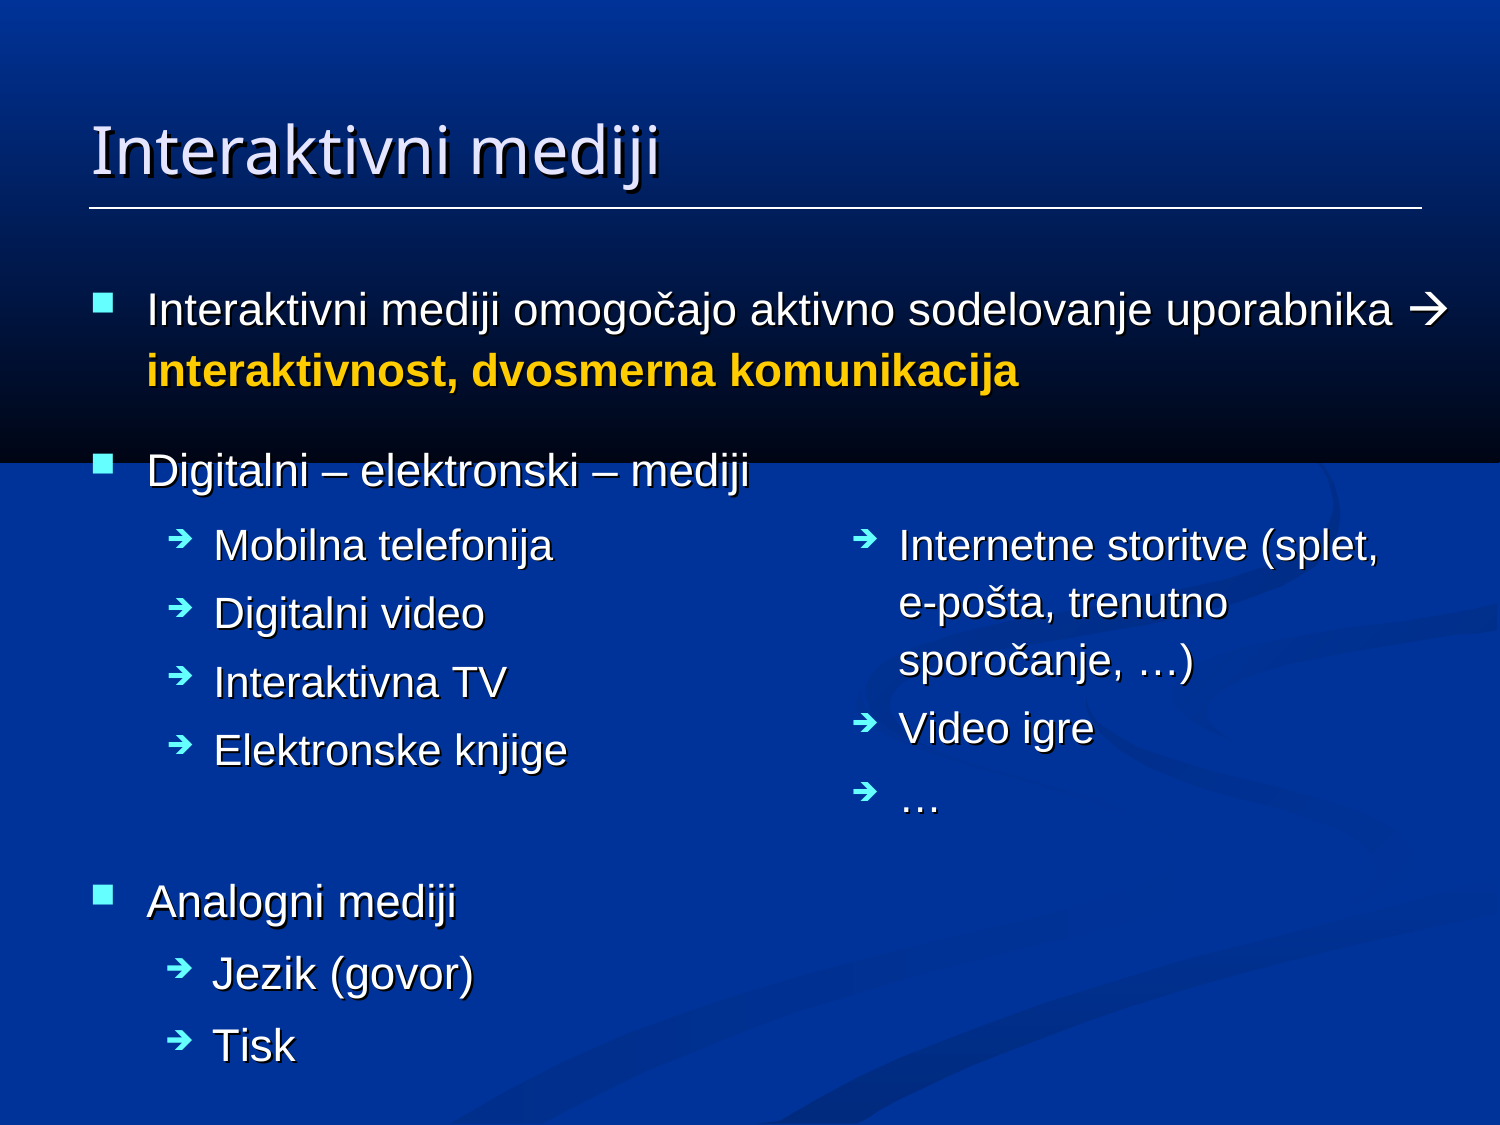

Interaktivni mediji
# Interaktivni mediji omogočajo aktivno sodelovanje uporabnika  interaktivnost, dvosmerna komunikacija
Digitalni – elektronski – mediji
Analogni mediji
Jezik (govor)
Tisk
Mobilna telefonija
Digitalni video
Interaktivna TV
Elektronske knjige
Internetne storitve (splet, e-pošta, trenutno sporočanje, …)
Video igre
…